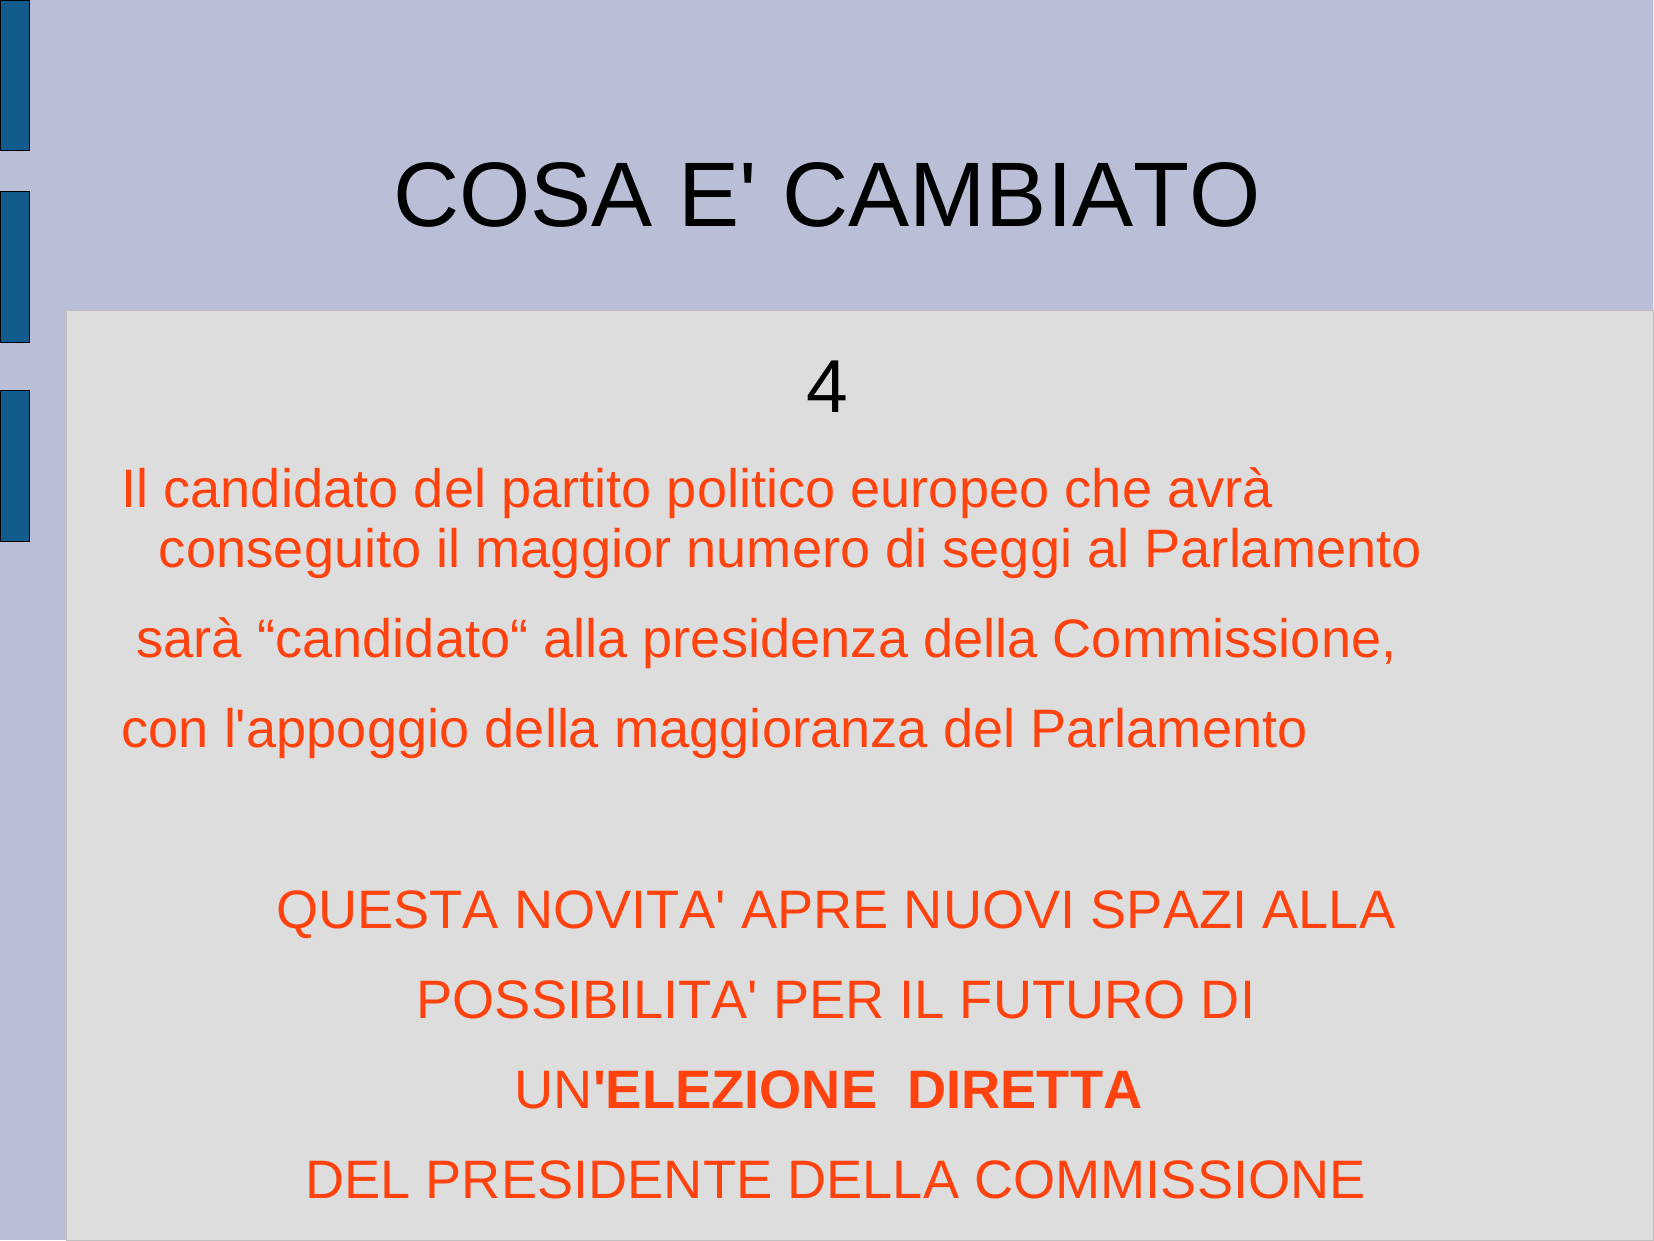

# COSA E' CAMBIATO
4
Il candidato del partito politico europeo che avrà conseguito il maggior numero di seggi al Parlamento
 sarà “candidato“ alla presidenza della Commissione,
con l'appoggio della maggioranza del Parlamento
QUESTA NOVITA' APRE NUOVI SPAZI ALLA
 POSSIBILITA' PER IL FUTURO DI
UN'ELEZIONE DIRETTA
DEL PRESIDENTE DELLA COMMISSIONE